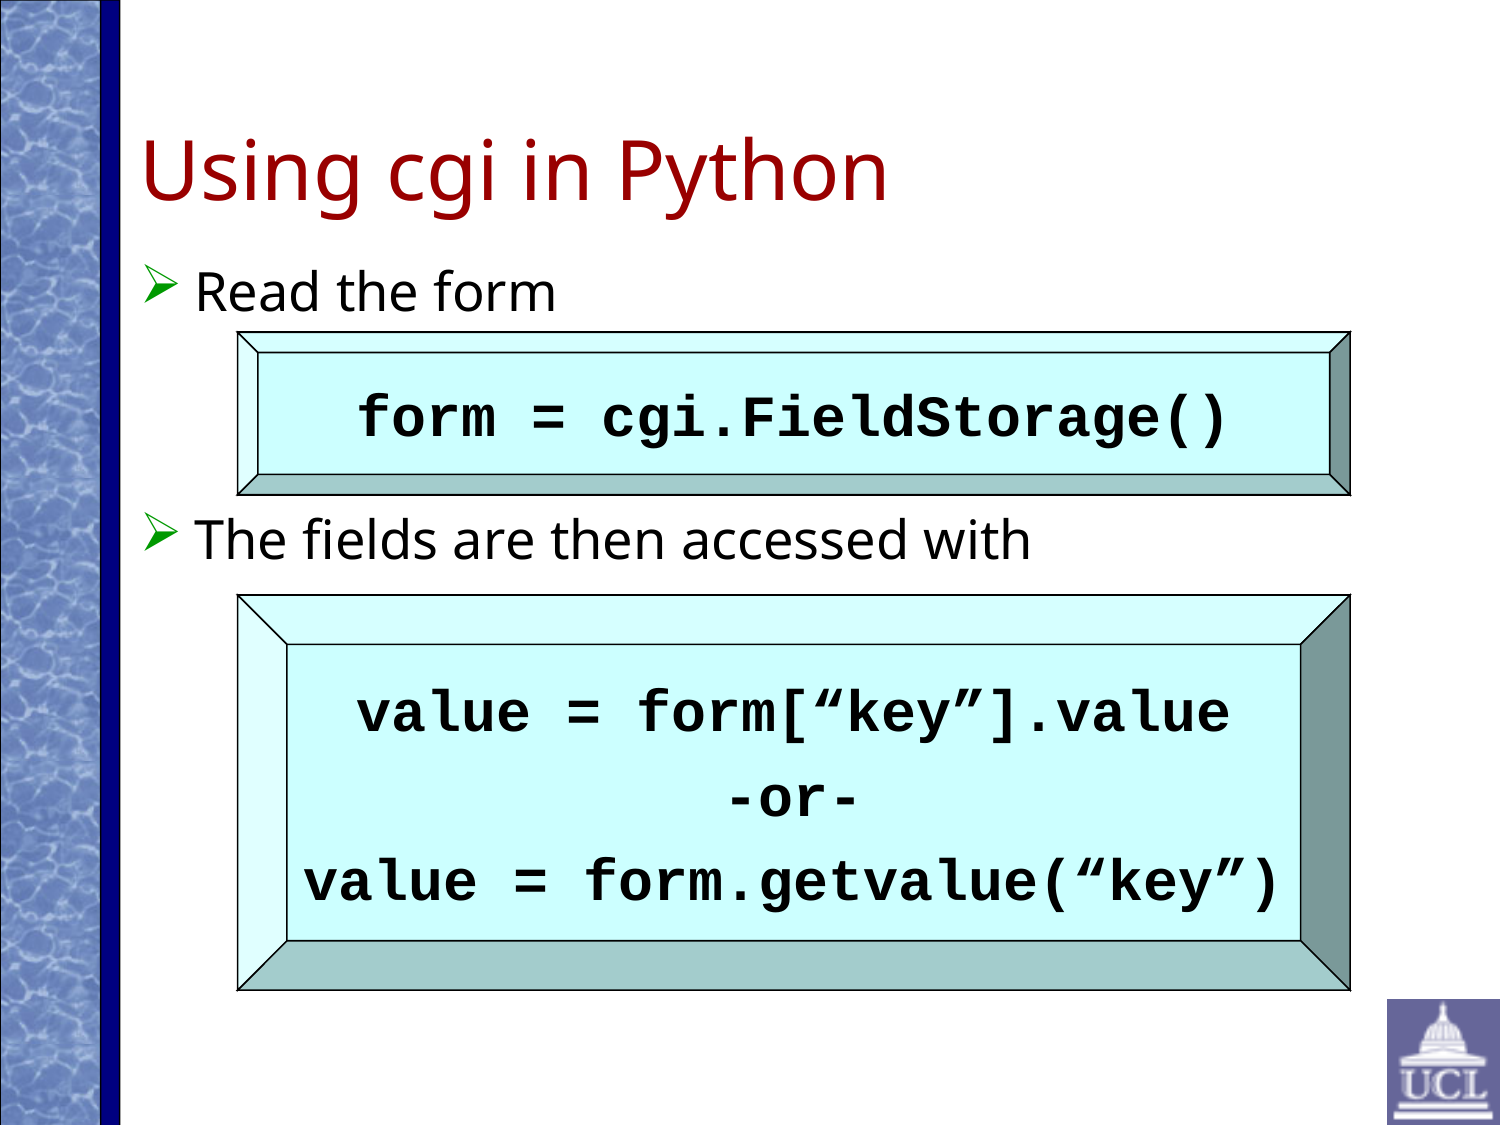

# Using cgi in Python
Read the form
The fields are then accessed with
form = cgi.FieldStorage()
value = form[“key”].value
-or-
value = form.getvalue(“key”)